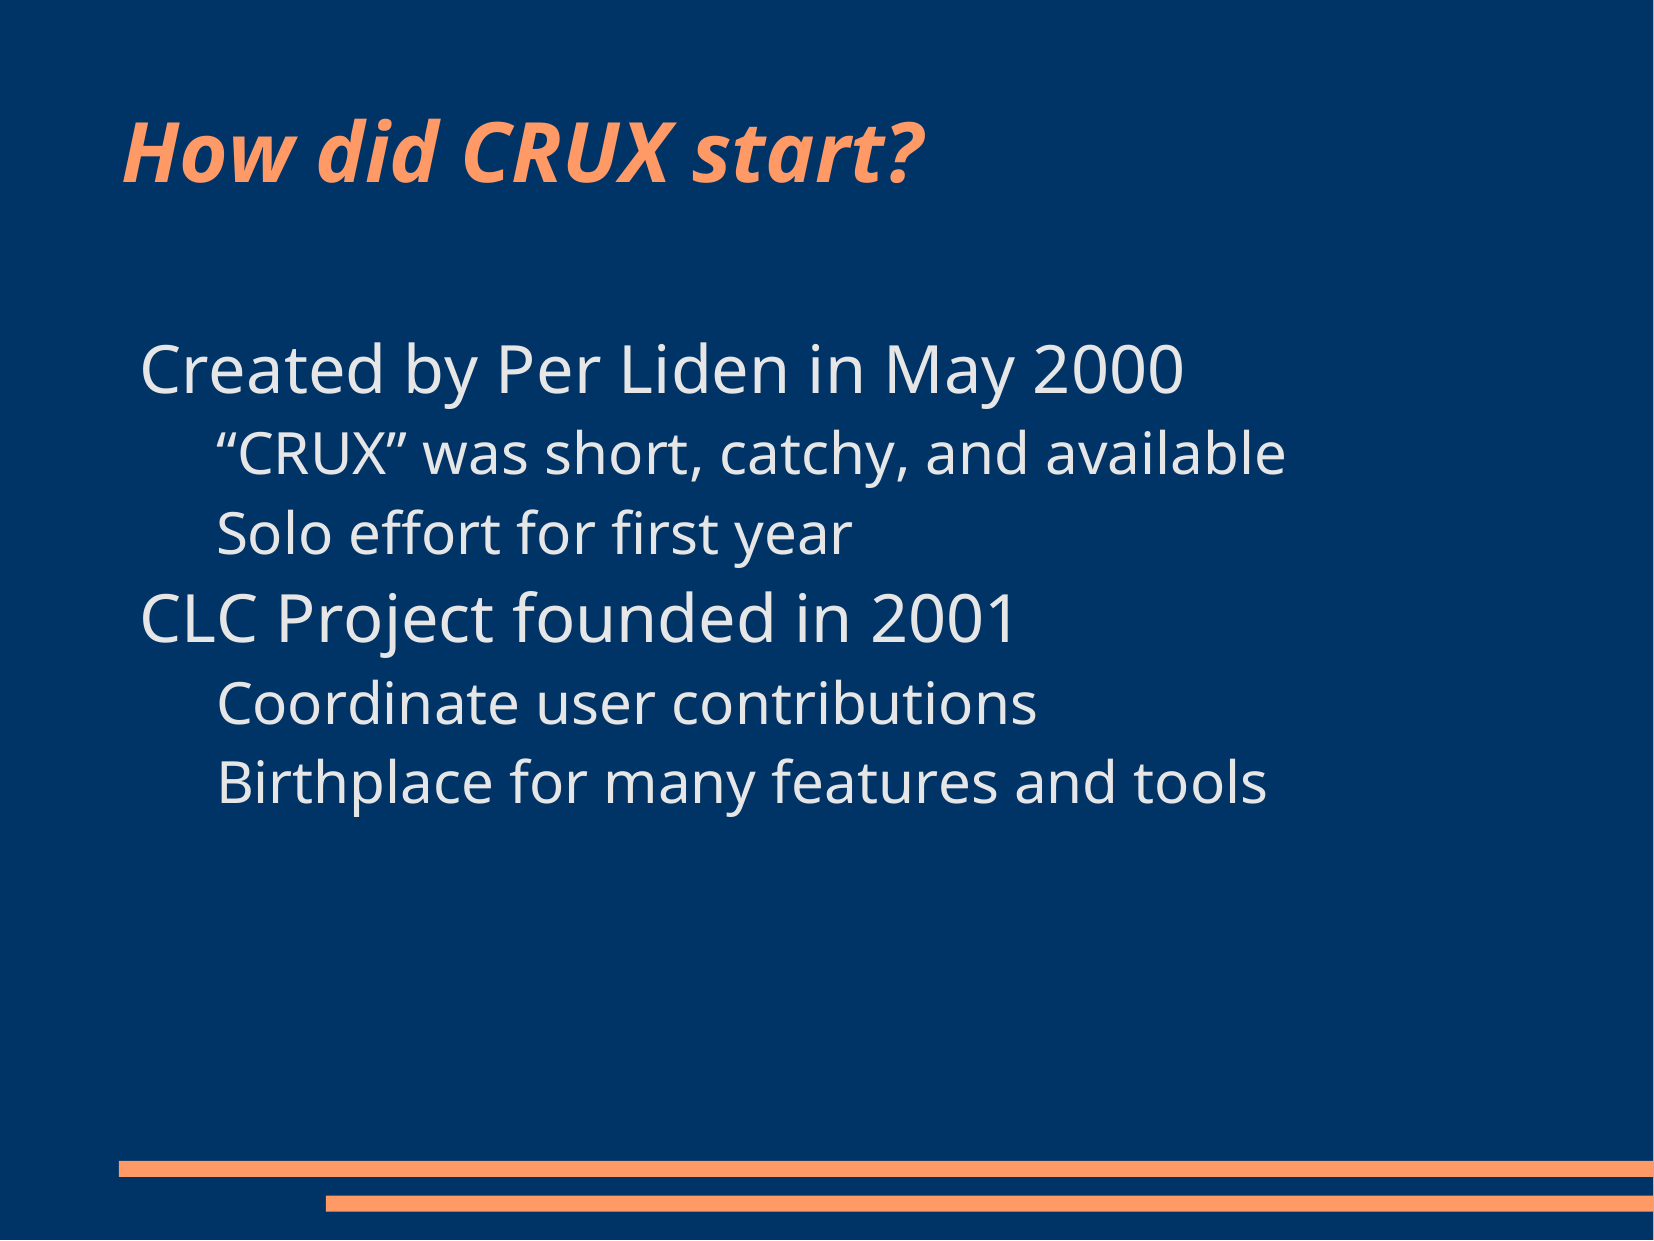

# How did CRUX start?
Created by Per Liden in May 2000
“CRUX” was short, catchy, and available
Solo effort for first year
CLC Project founded in 2001
Coordinate user contributions
Birthplace for many features and tools